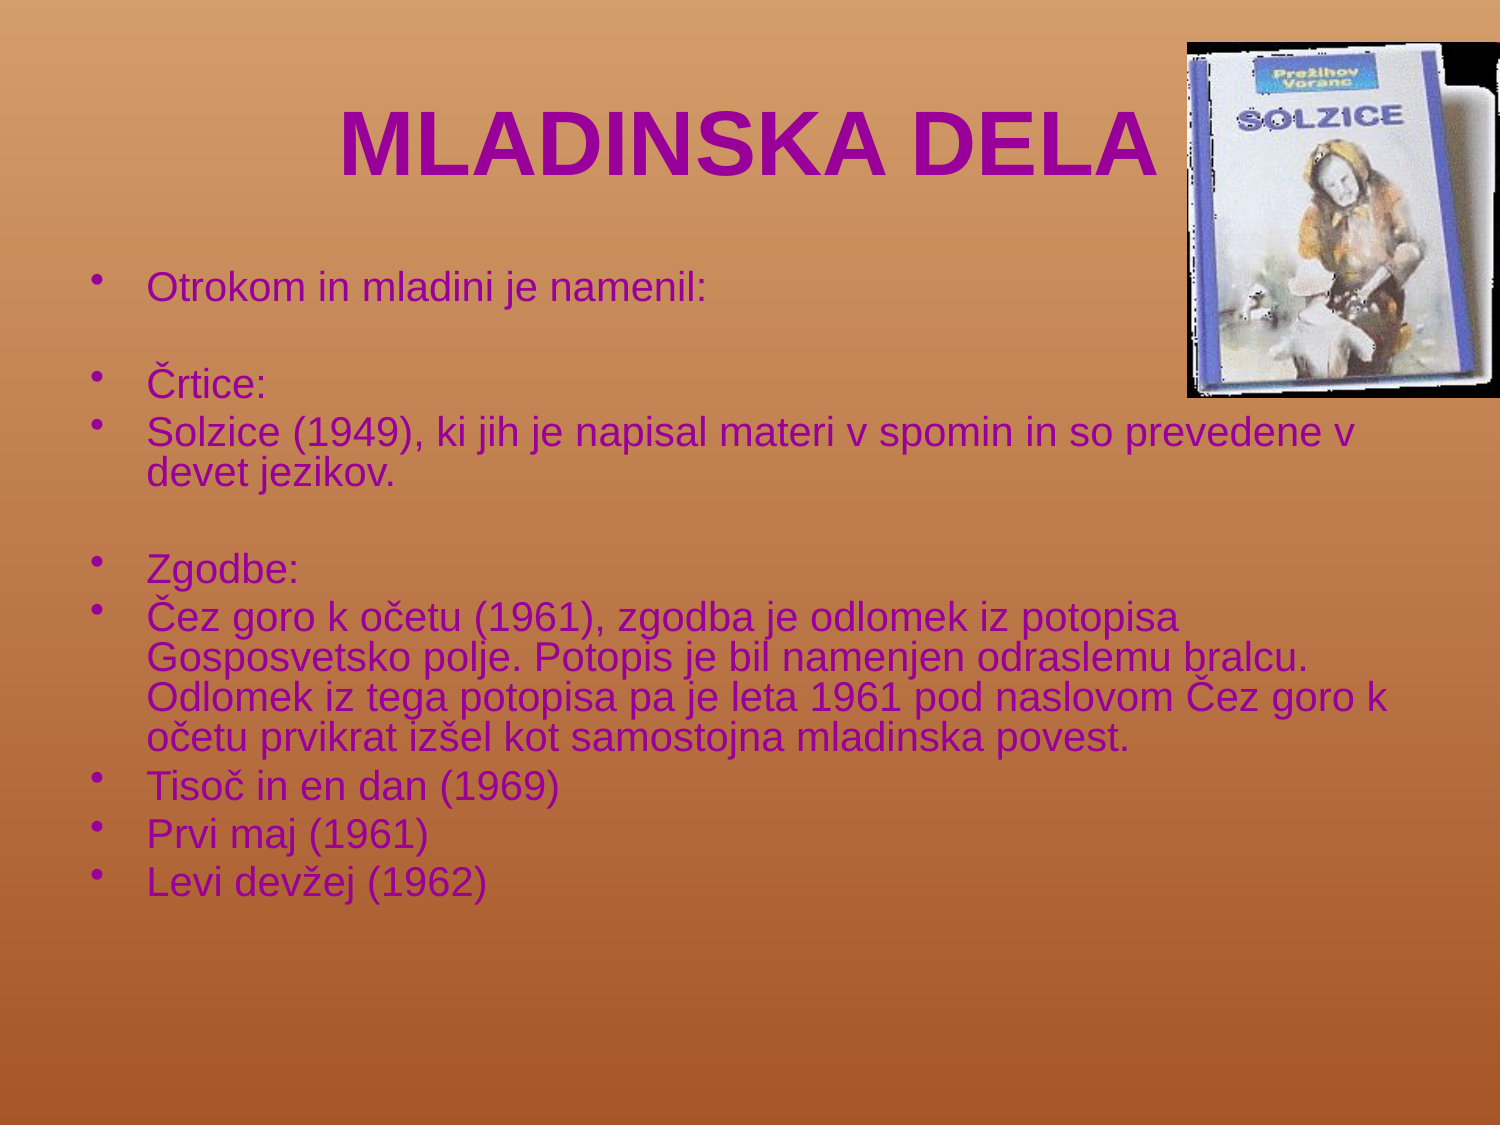

# MLADINSKA DELA
Otrokom in mladini je namenil:
Črtice:
Solzice (1949), ki jih je napisal materi v spomin in so prevedene v devet jezikov.
Zgodbe:
Čez goro k očetu (1961), zgodba je odlomek iz potopisa Gosposvetsko polje. Potopis je bil namenjen odraslemu bralcu. Odlomek iz tega potopisa pa je leta 1961 pod naslovom Čez goro k očetu prvikrat izšel kot samostojna mladinska povest.
Tisoč in en dan (1969)
Prvi maj (1961)
Levi devžej (1962)